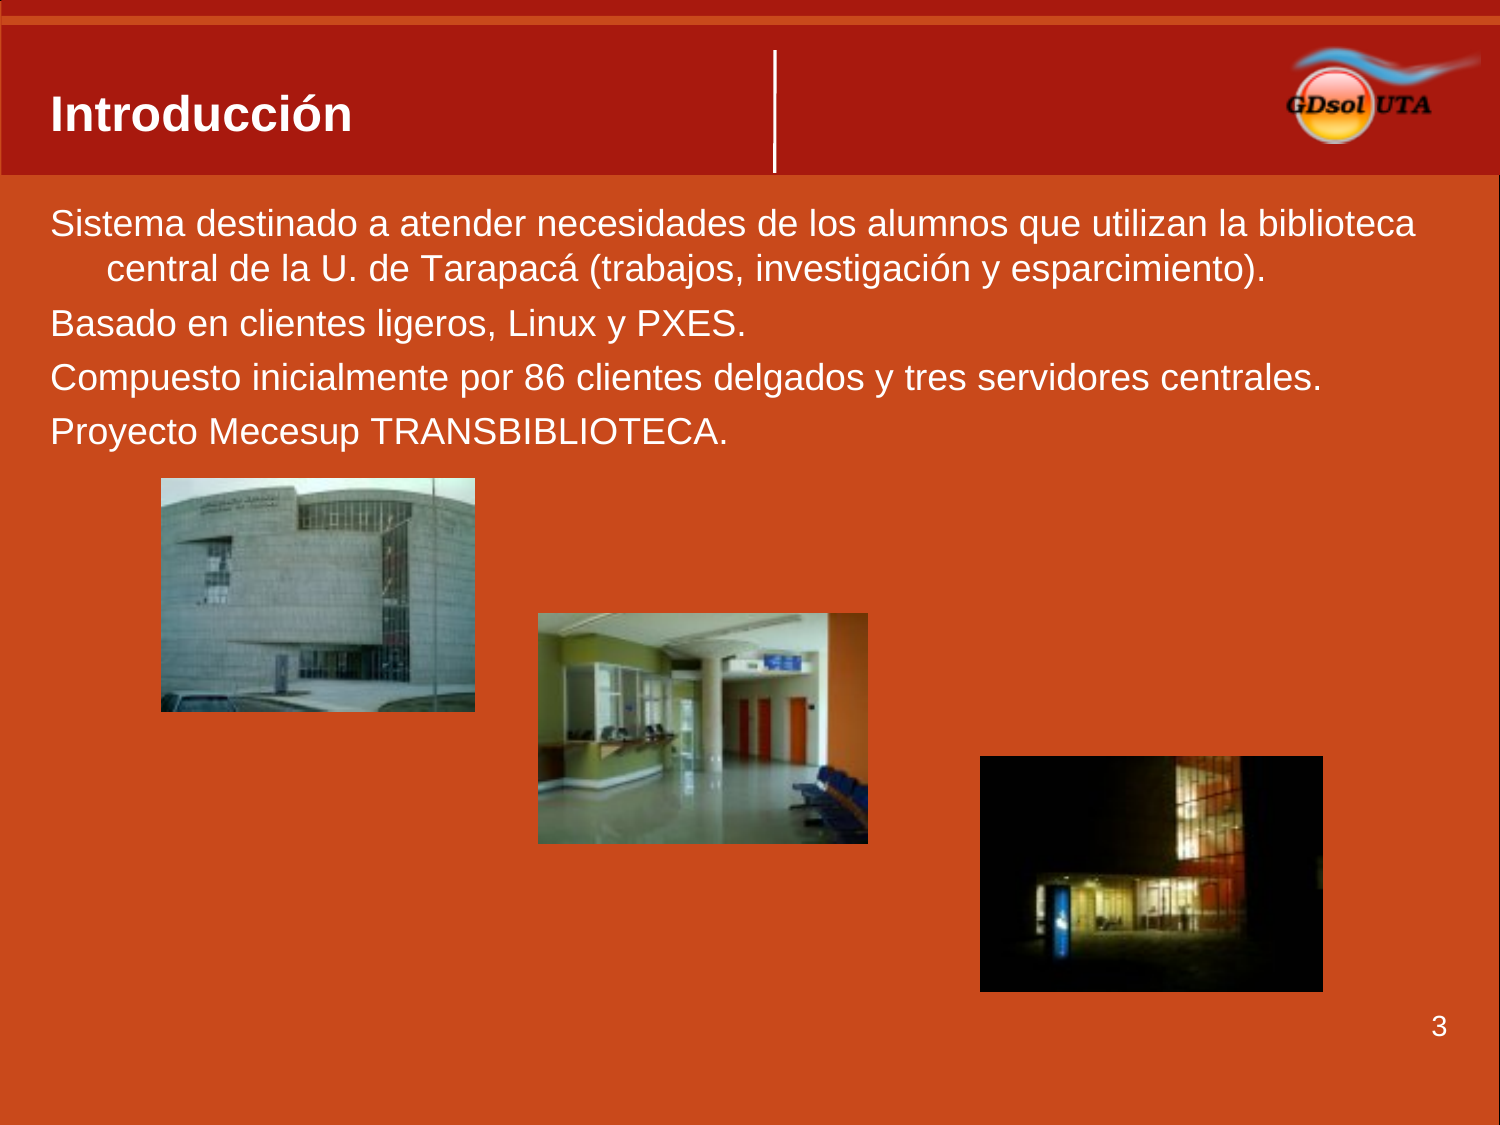

# Introducción
Sistema destinado a atender necesidades de los alumnos que utilizan la biblioteca central de la U. de Tarapacá (trabajos, investigación y esparcimiento).
Basado en clientes ligeros, Linux y PXES.
Compuesto inicialmente por 86 clientes delgados y tres servidores centrales.
Proyecto Mecesup TRANSBIBLIOTECA.